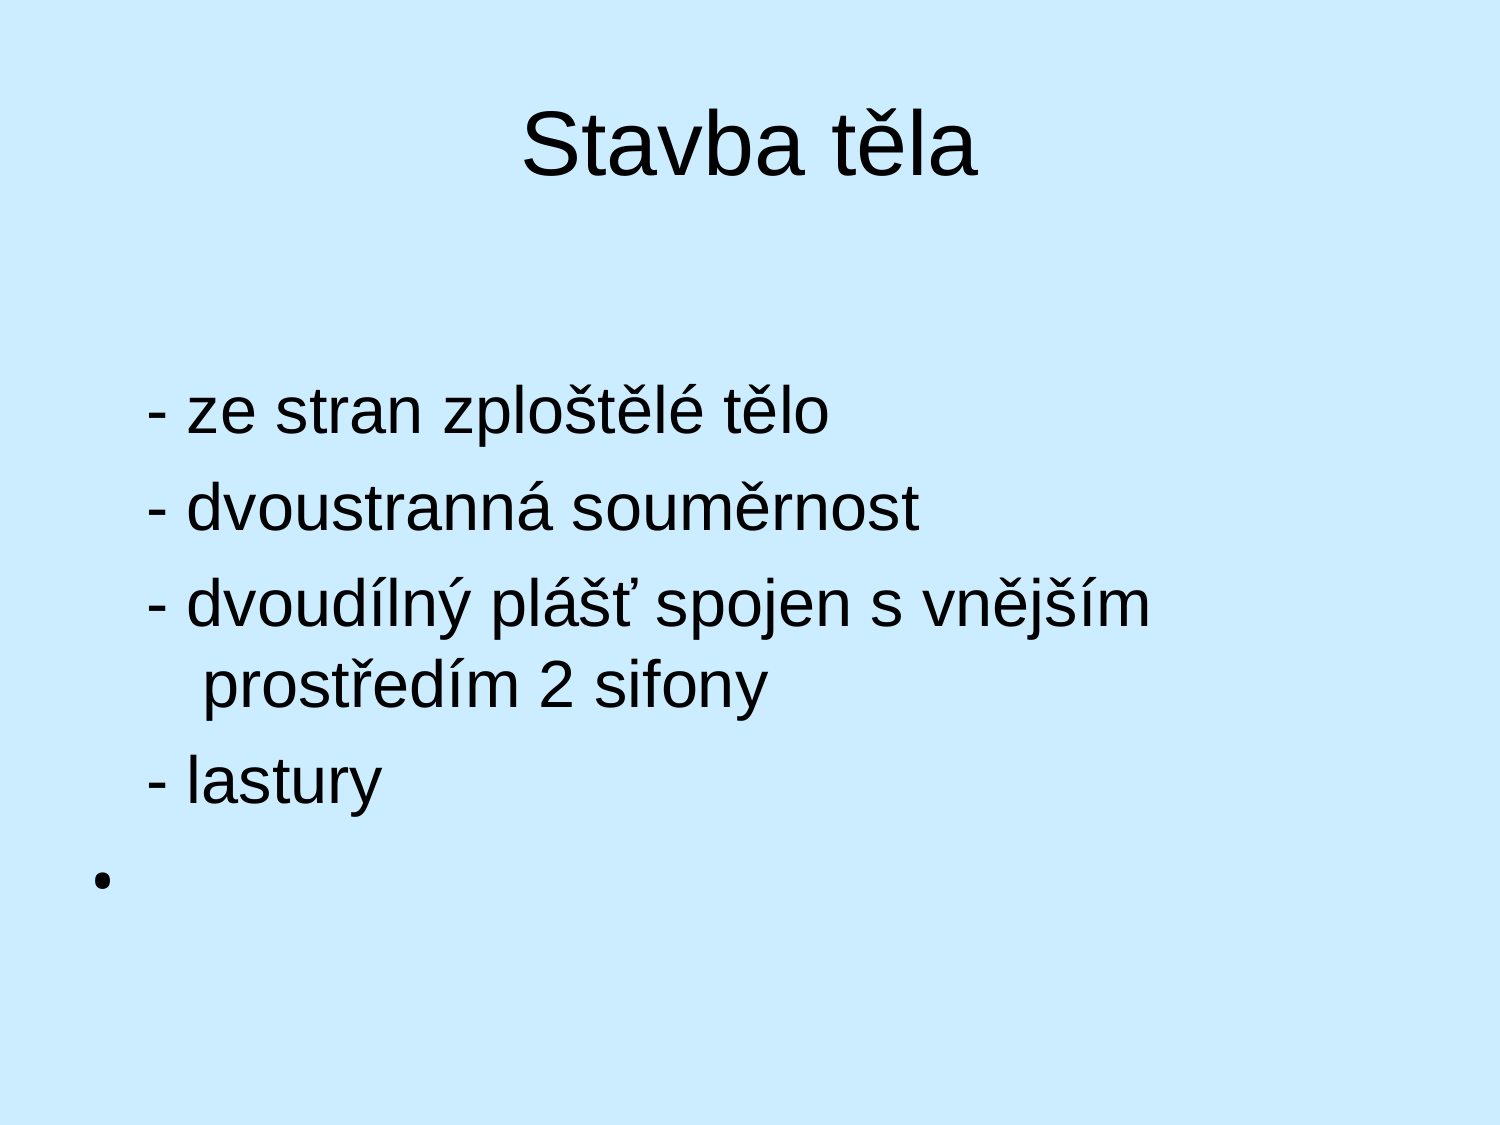

# Stavba těla
- ze stran zploštělé tělo
- dvoustranná souměrnost
- dvoudílný plášť spojen s vnějším prostředím 2 sifony
- lastury